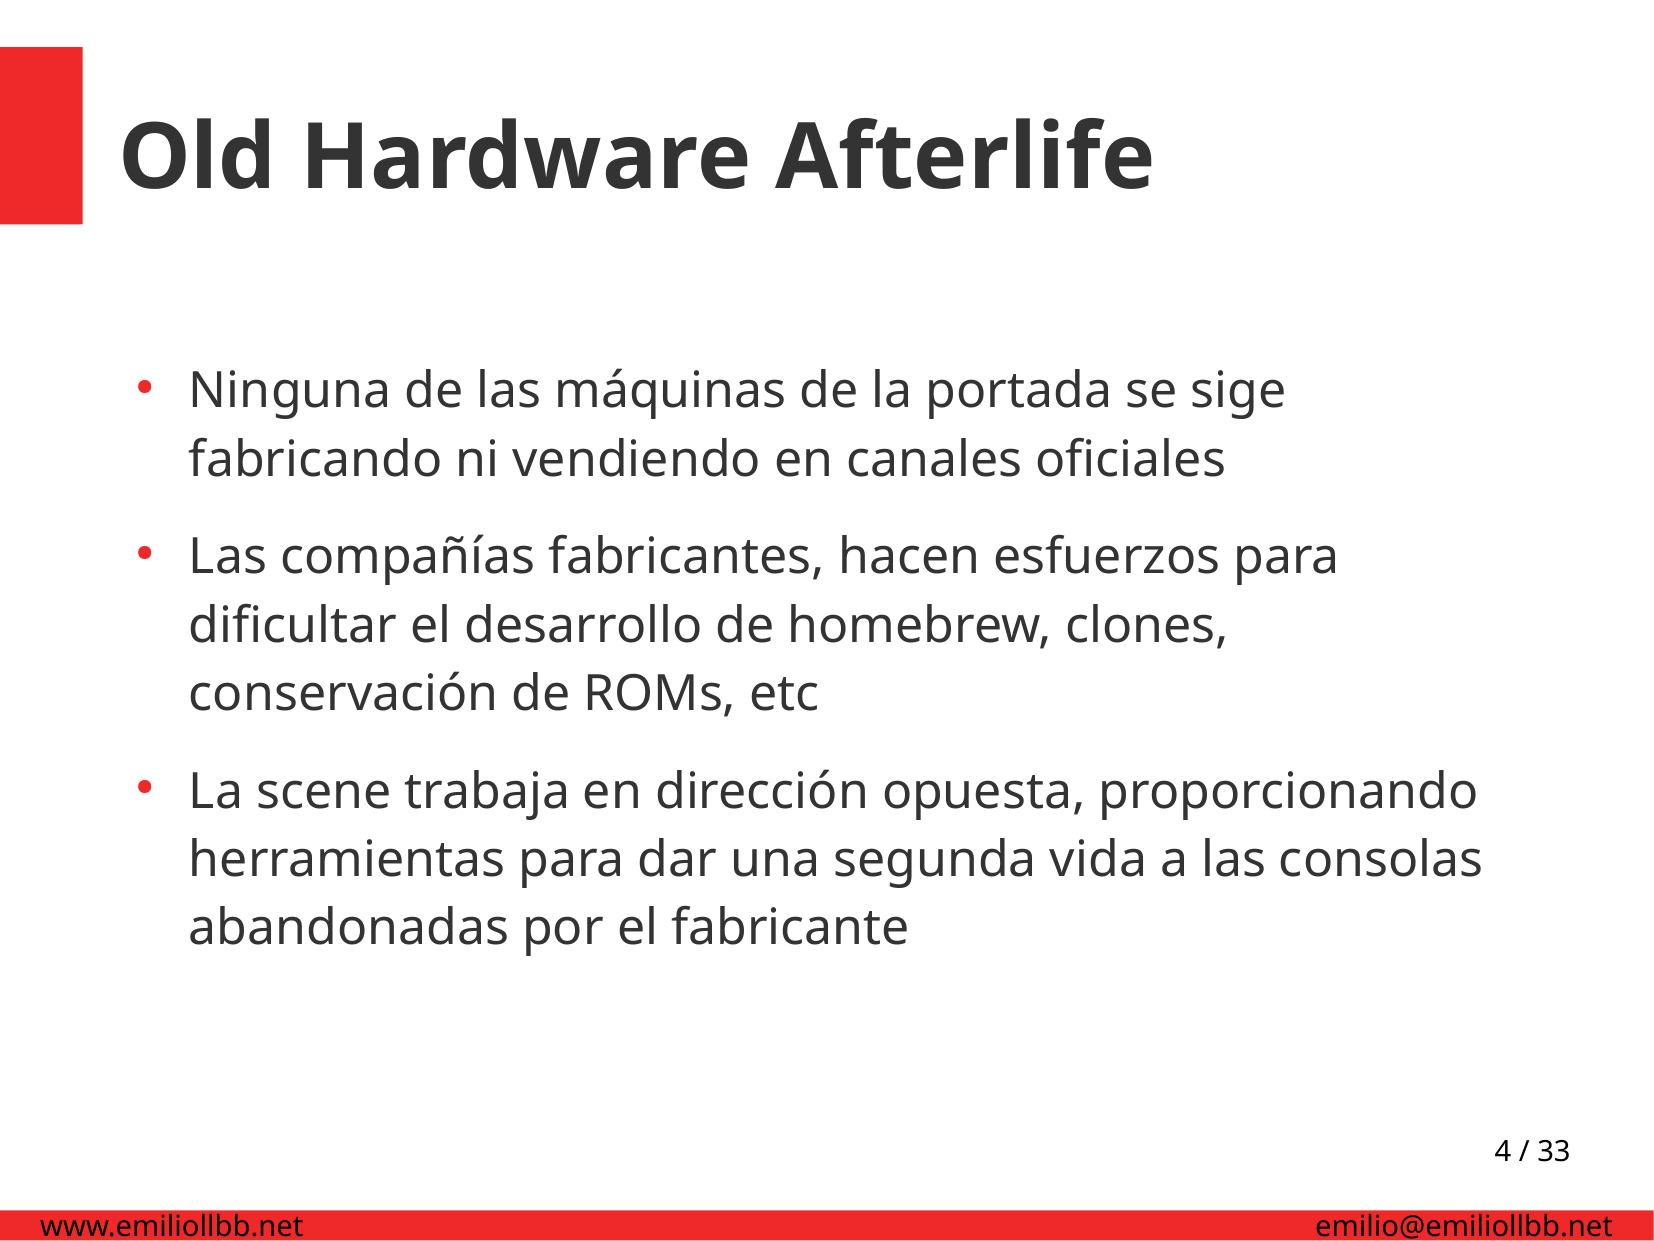

# Old Hardware Afterlife
Ninguna de las máquinas de la portada se sige fabricando ni vendiendo en canales oficiales
Las compañías fabricantes, hacen esfuerzos para dificultar el desarrollo de homebrew, clones, conservación de ROMs, etc
La scene trabaja en dirección opuesta, proporcionando herramientas para dar una segunda vida a las consolas abandonadas por el fabricante
4